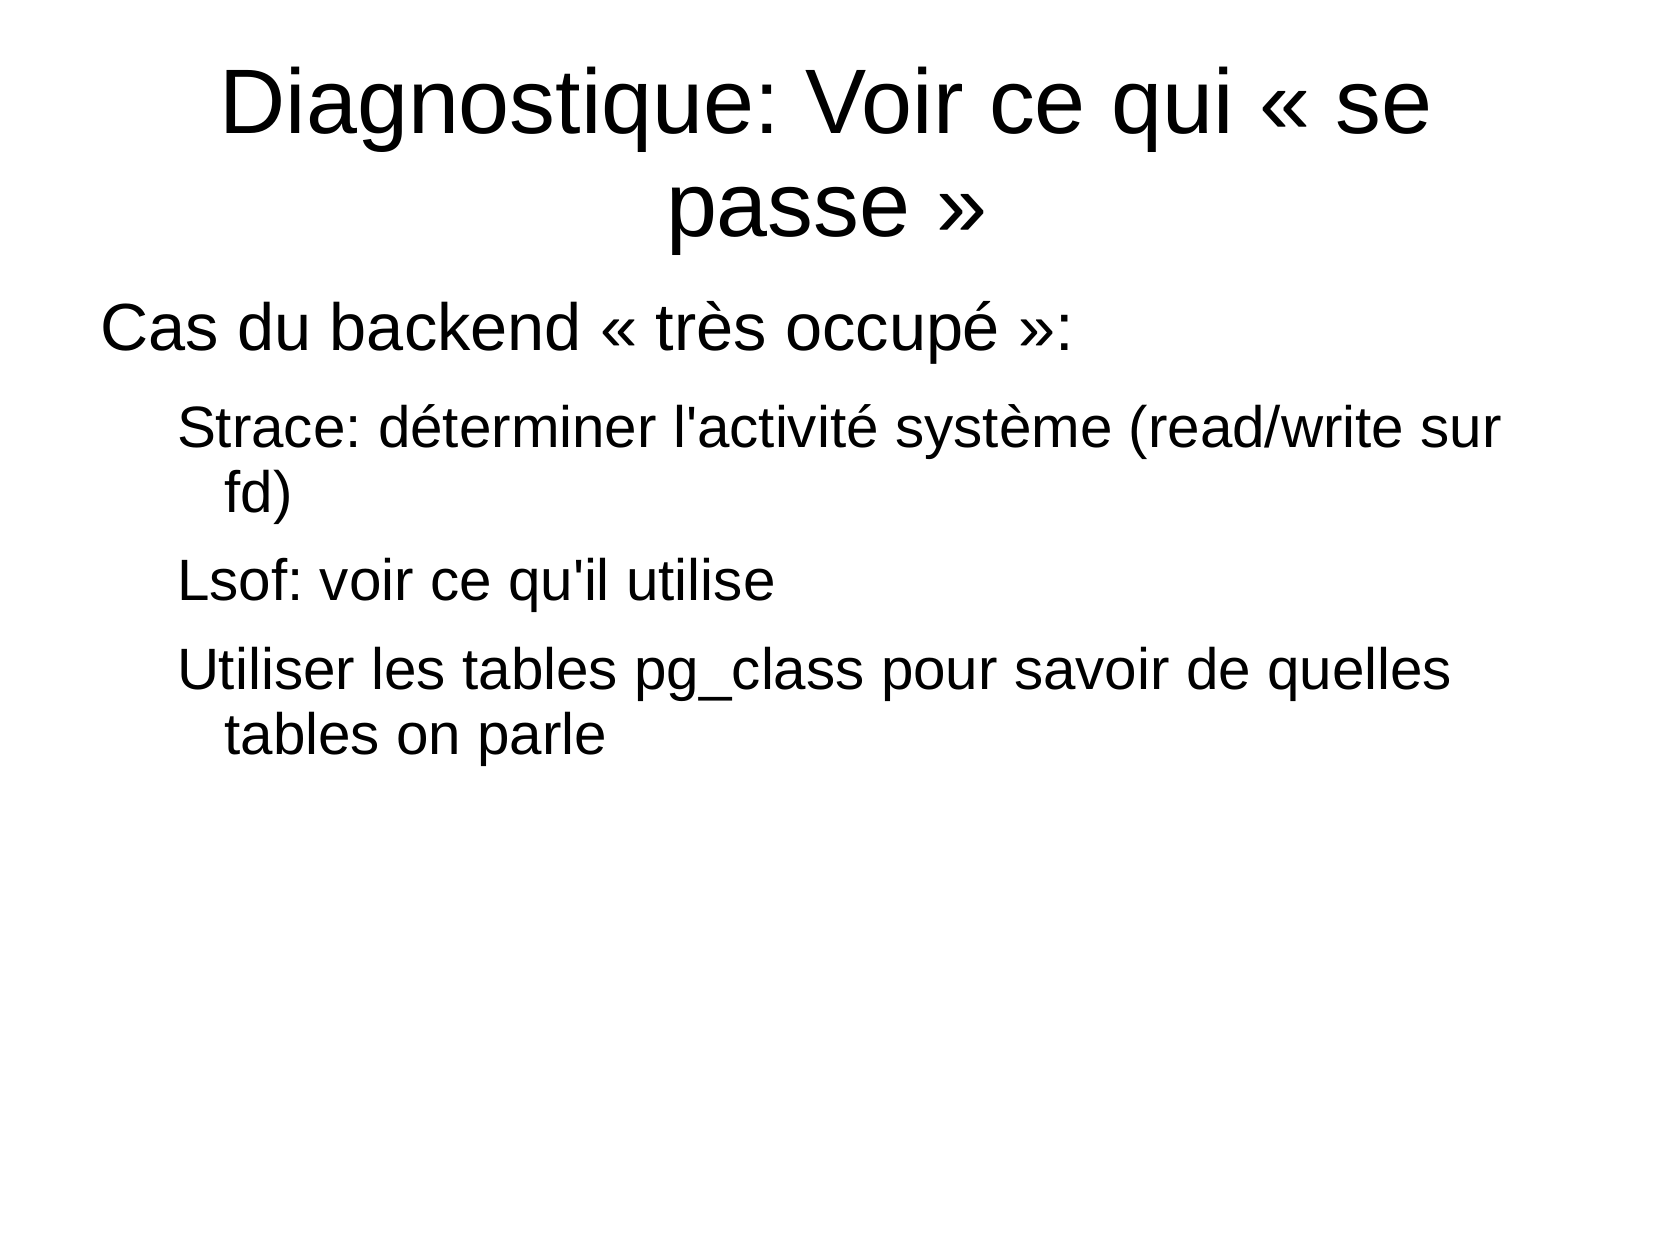

# Diagnostique: Voir ce qui « se passe »
Cas du backend « très occupé »:
Strace: déterminer l'activité système (read/write sur fd)
Lsof: voir ce qu'il utilise
Utiliser les tables pg_class pour savoir de quelles tables on parle